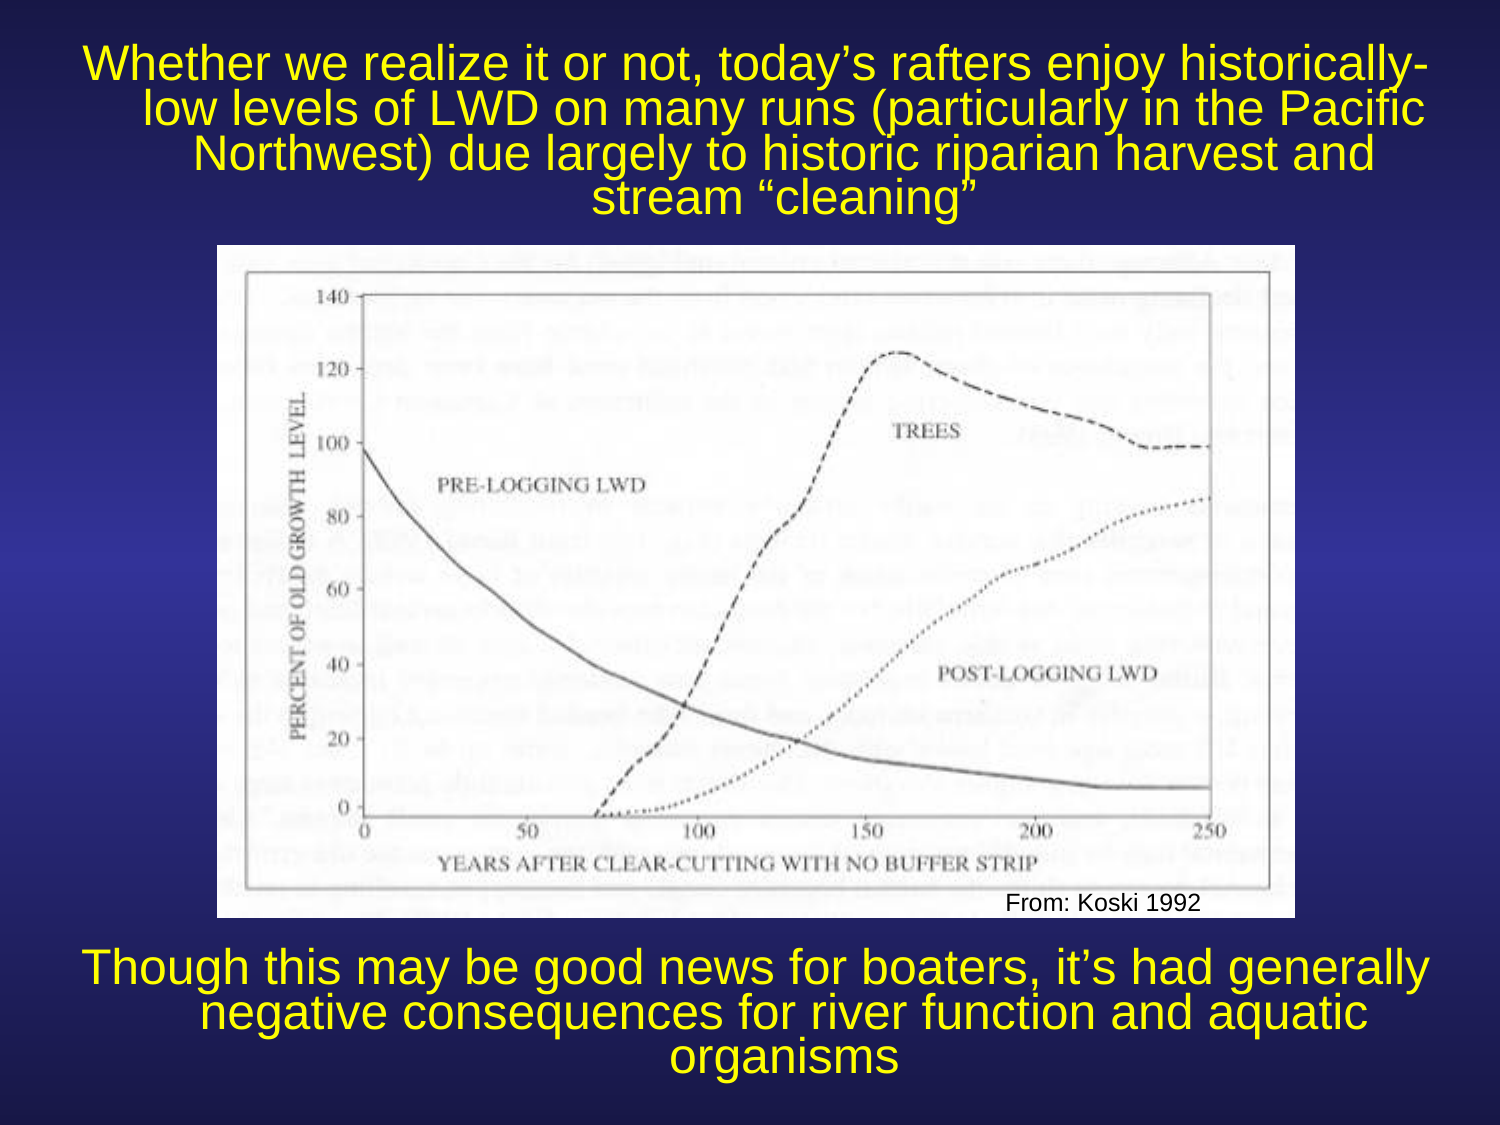

Whether we realize it or not, today’s rafters enjoy historically-low levels of LWD on many runs (particularly in the Pacific Northwest) due largely to historic riparian harvest and stream “cleaning”
From: Koski 1992
Though this may be good news for boaters, it’s had generally negative consequences for river function and aquatic organisms